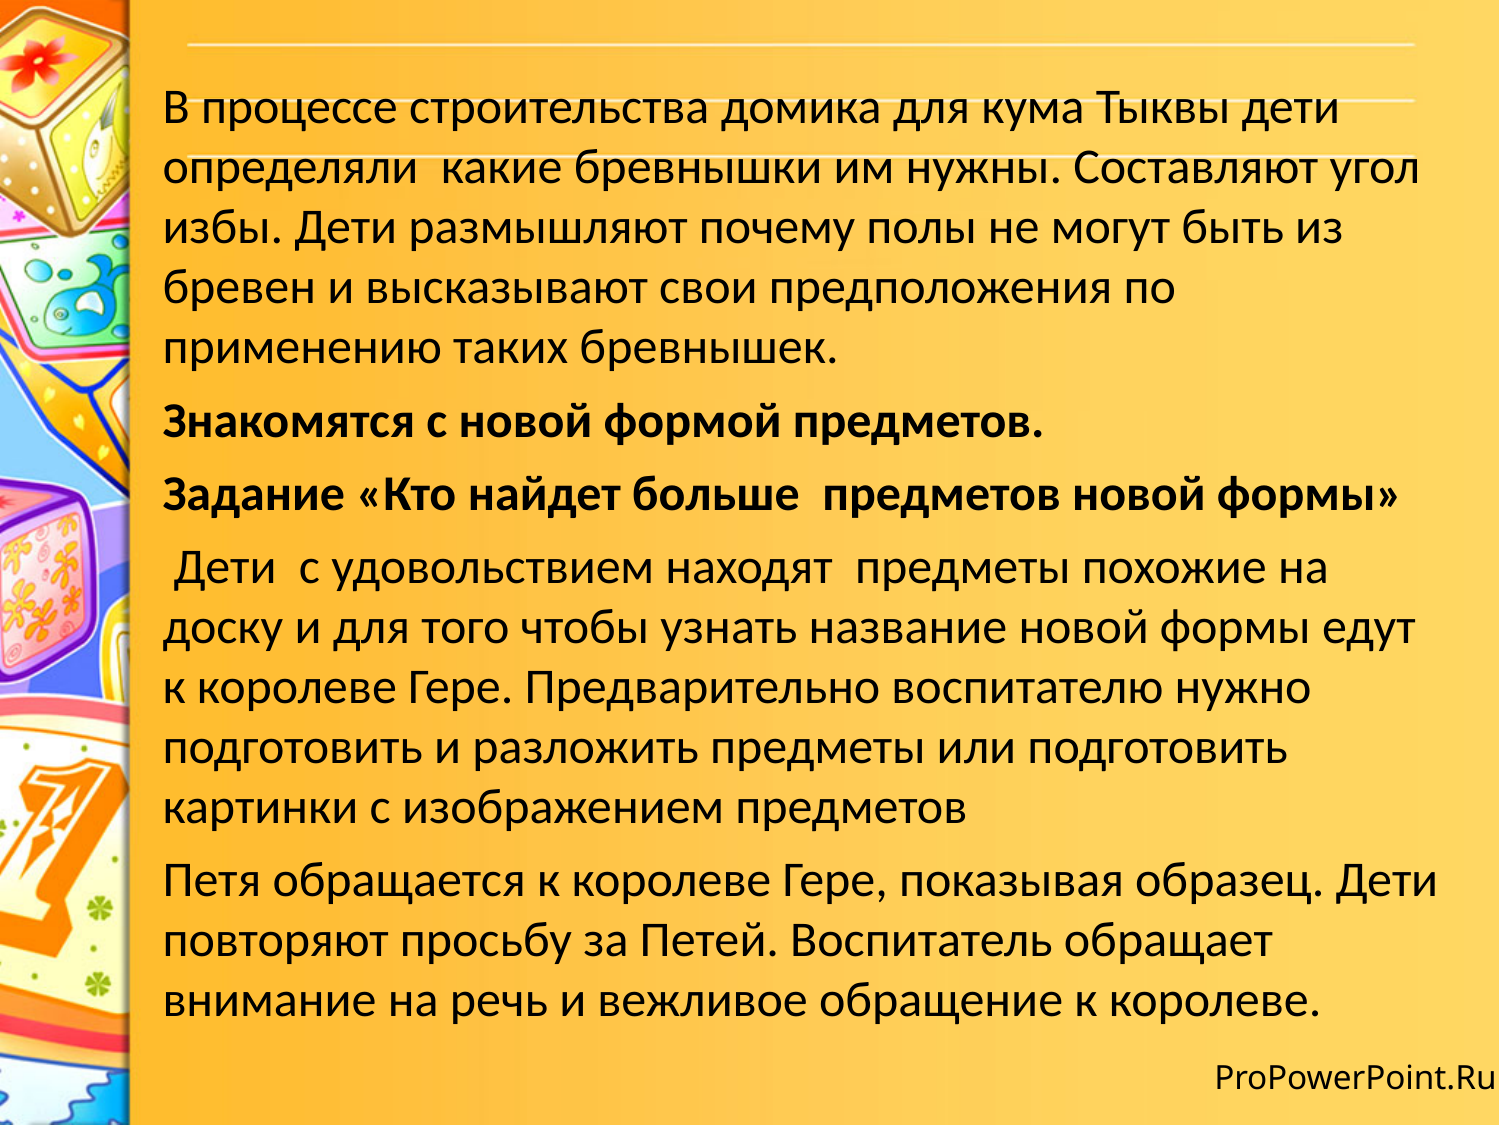

#
В процессе строительства домика для кума Тыквы дети определяли какие бревнышки им нужны. Составляют угол избы. Дети размышляют почему полы не могут быть из бревен и высказывают свои предположения по применению таких бревнышек.
Знакомятся с новой формой предметов.
Задание «Кто найдет больше предметов новой формы»
 Дети с удовольствием находят предметы похожие на доску и для того чтобы узнать название новой формы едут к королеве Гере. Предварительно воспитателю нужно подготовить и разложить предметы или подготовить картинки с изображением предметов
Петя обращается к королеве Гере, показывая образец. Дети повторяют просьбу за Петей. Воспитатель обращает внимание на речь и вежливое обращение к королеве.